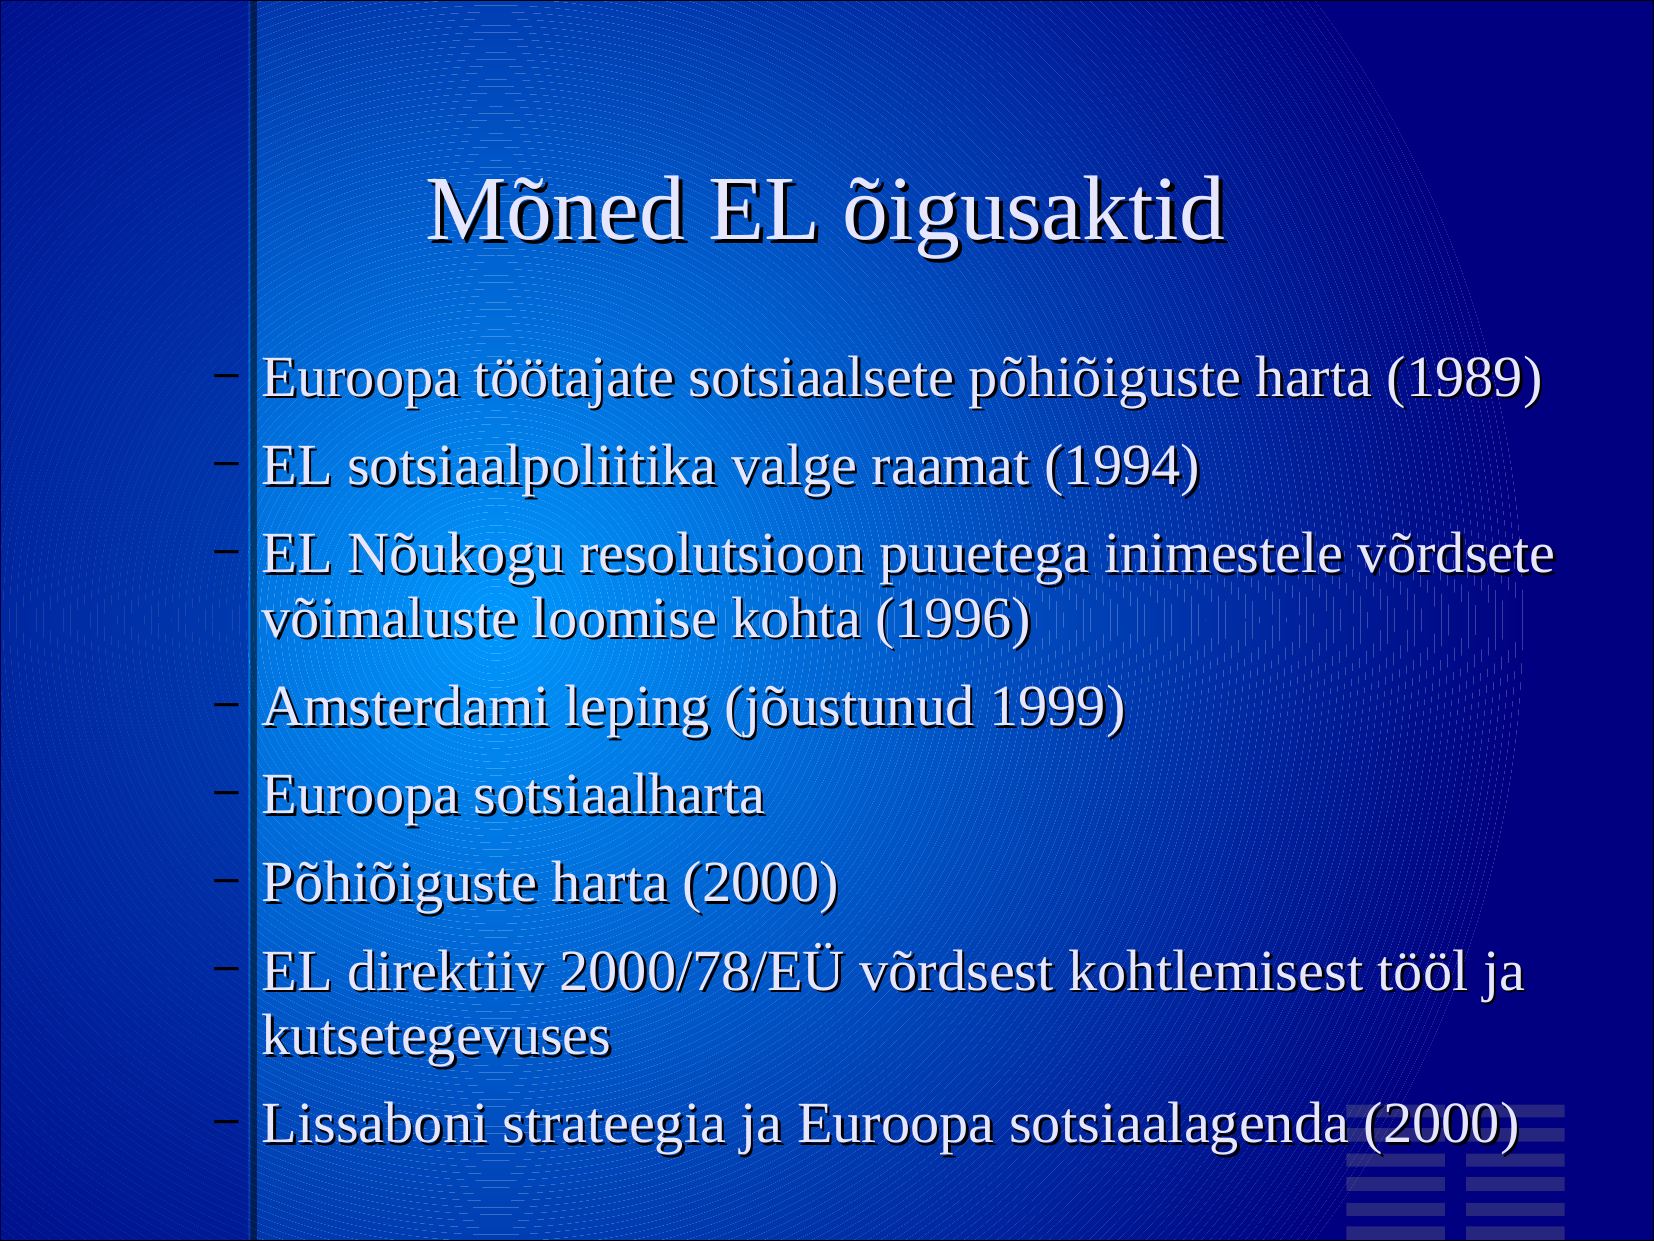

# Mõned EL õigusaktid
Euroopa töötajate sotsiaalsete põhiõiguste harta (1989)
EL sotsiaalpoliitika valge raamat (1994)
EL Nõukogu resolutsioon puuetega inimestele võrdsete võimaluste loomise kohta (1996)
Amsterdami leping (jõustunud 1999)
Euroopa sotsiaalharta
Põhiõiguste harta (2000)
EL direktiiv 2000/78/EÜ võrdsest kohtlemisest tööl ja kutsetegevuses
Lissaboni strateegia ja Euroopa sotsiaalagenda (2000)